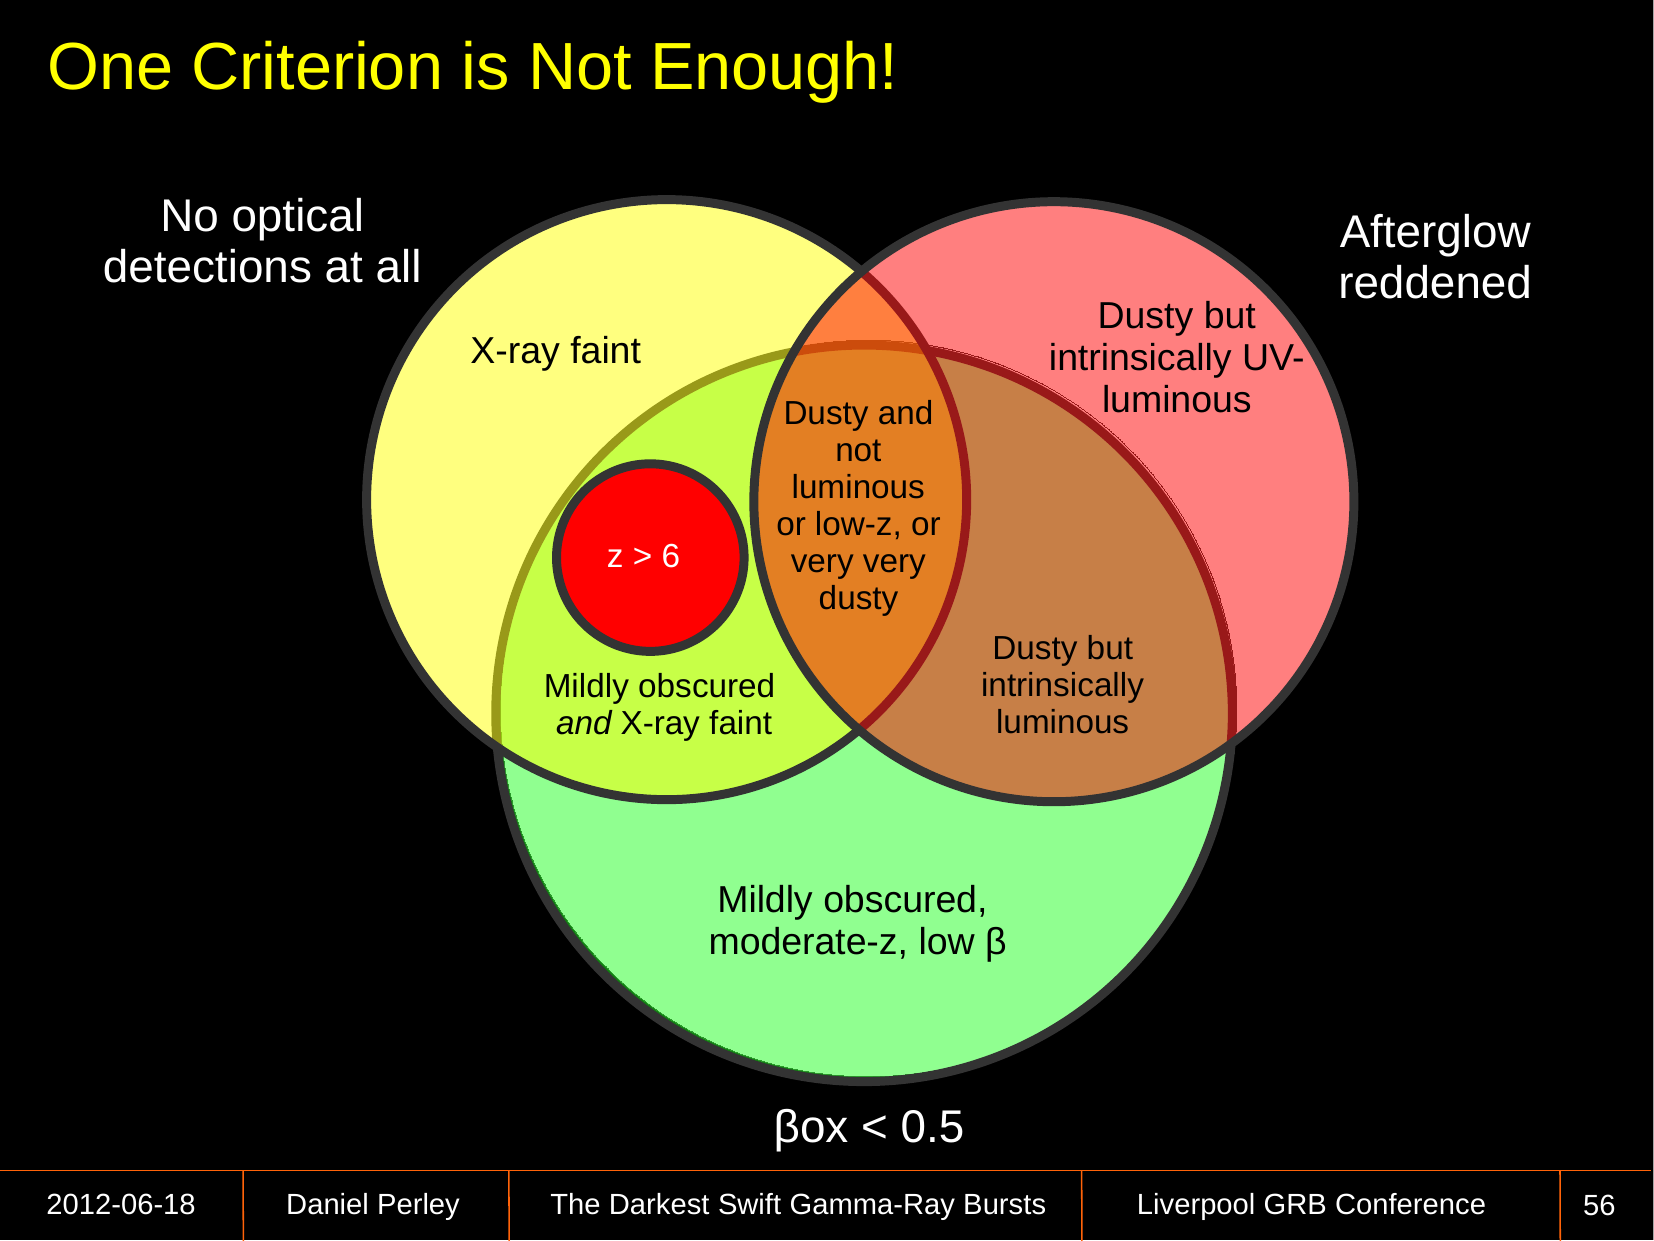

# One Criterion is Not Enough!
No optical detections at all
Afterglow reddened
Dusty but intrinsically UV-luminous
X-ray faint
Dusty and not luminous or low-z, or very very dusty
z > 6
Dusty but intrinsically luminous
Mildly obscured
and X-ray faint
Mildly obscured,
moderate-z, low β
βox < 0.5
56